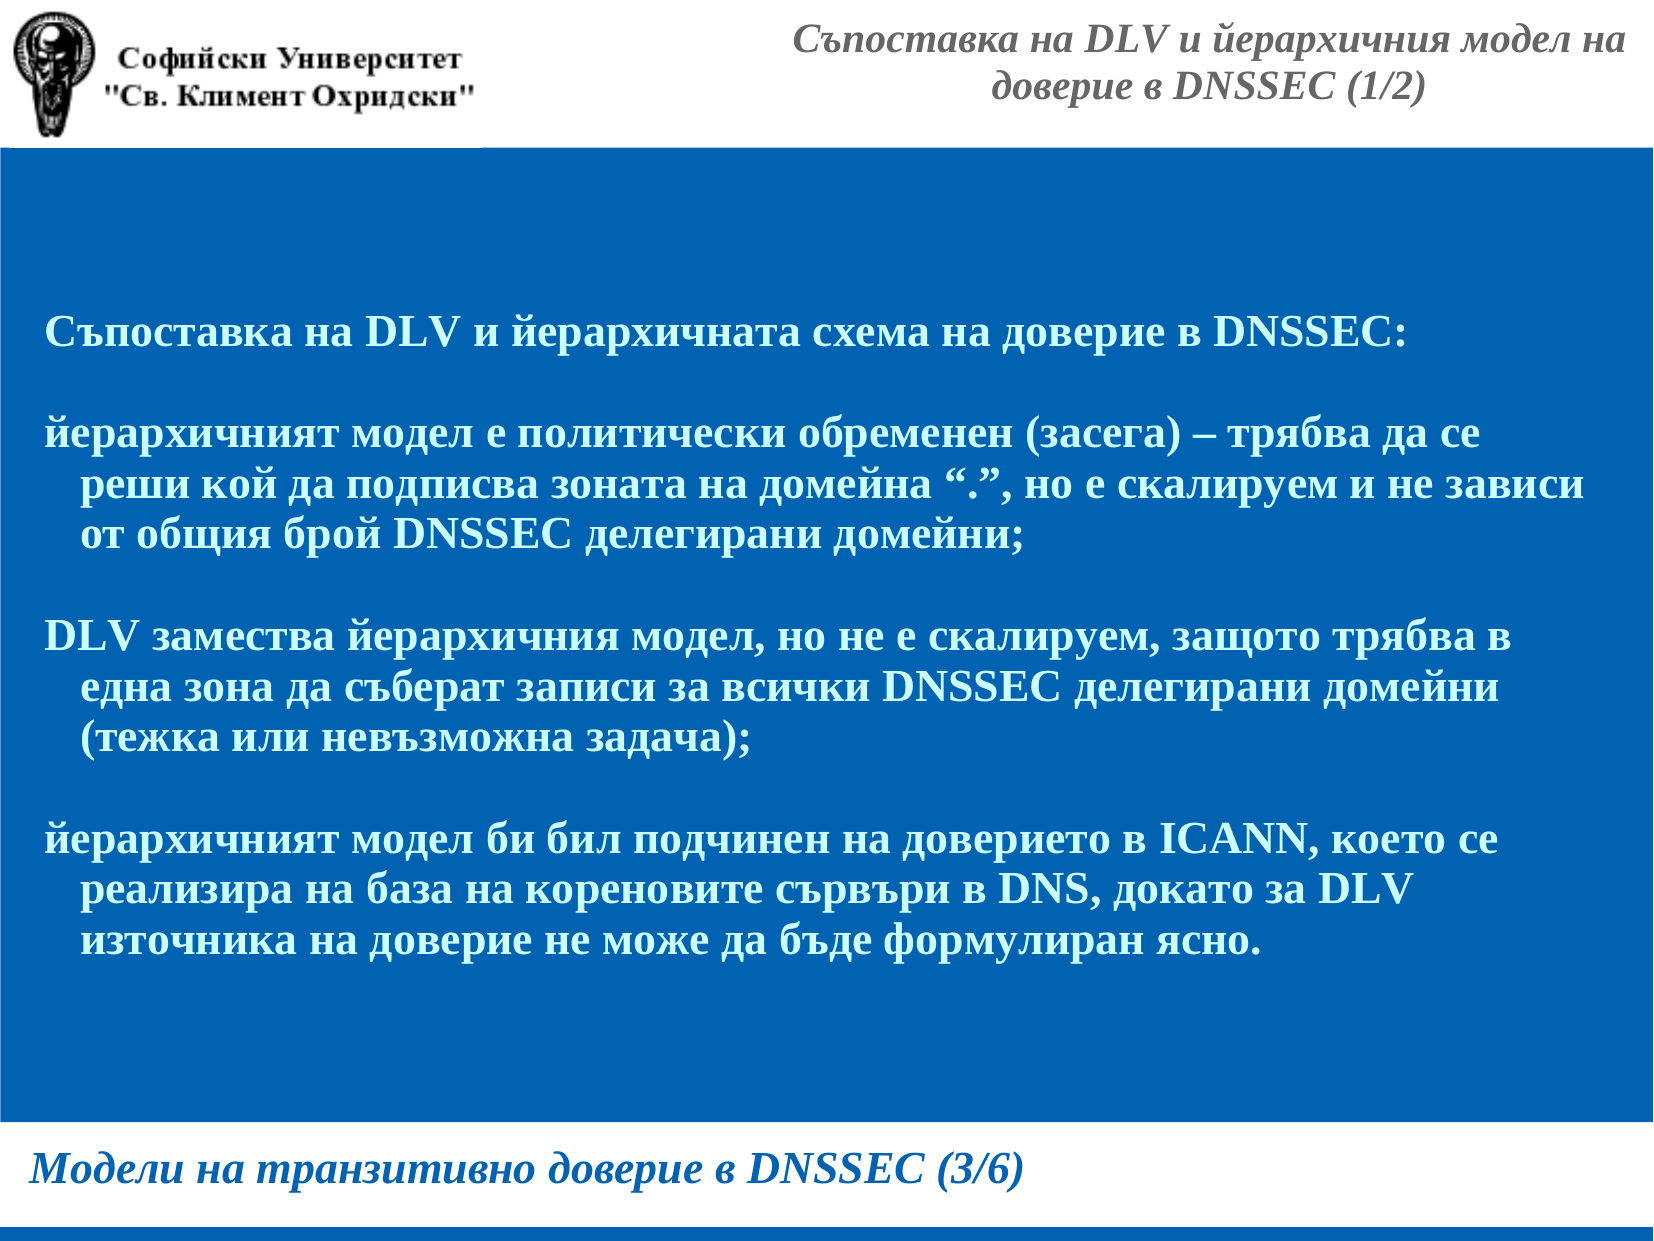

# Съпоставка на DLV и йерархичния модел на доверие в DNSSEC (1/2)
Съпоставка на DLV и йерархичната схема на доверие в DNSSEC:
йерархичният модел е политически обременен (засега) – трябва да се реши кой да подписва зоната на домейна “.”, но е скалируем и не зависи от общия брой DNSSEC делегирани домейни;
DLV замества йерархичния модел, но не е скалируем, защото трябва в една зона да съберат записи за всички DNSSEC делегирани домейни (тежка или невъзможна задача);
йерархичният модел би бил подчинен на доверието в ICANN, което се реализира на база на кореновите сървъри в DNS, докато за DLV източника на доверие не може да бъде формулиран ясно.
Модели на транзитивно доверие в DNSSEC (3/6)